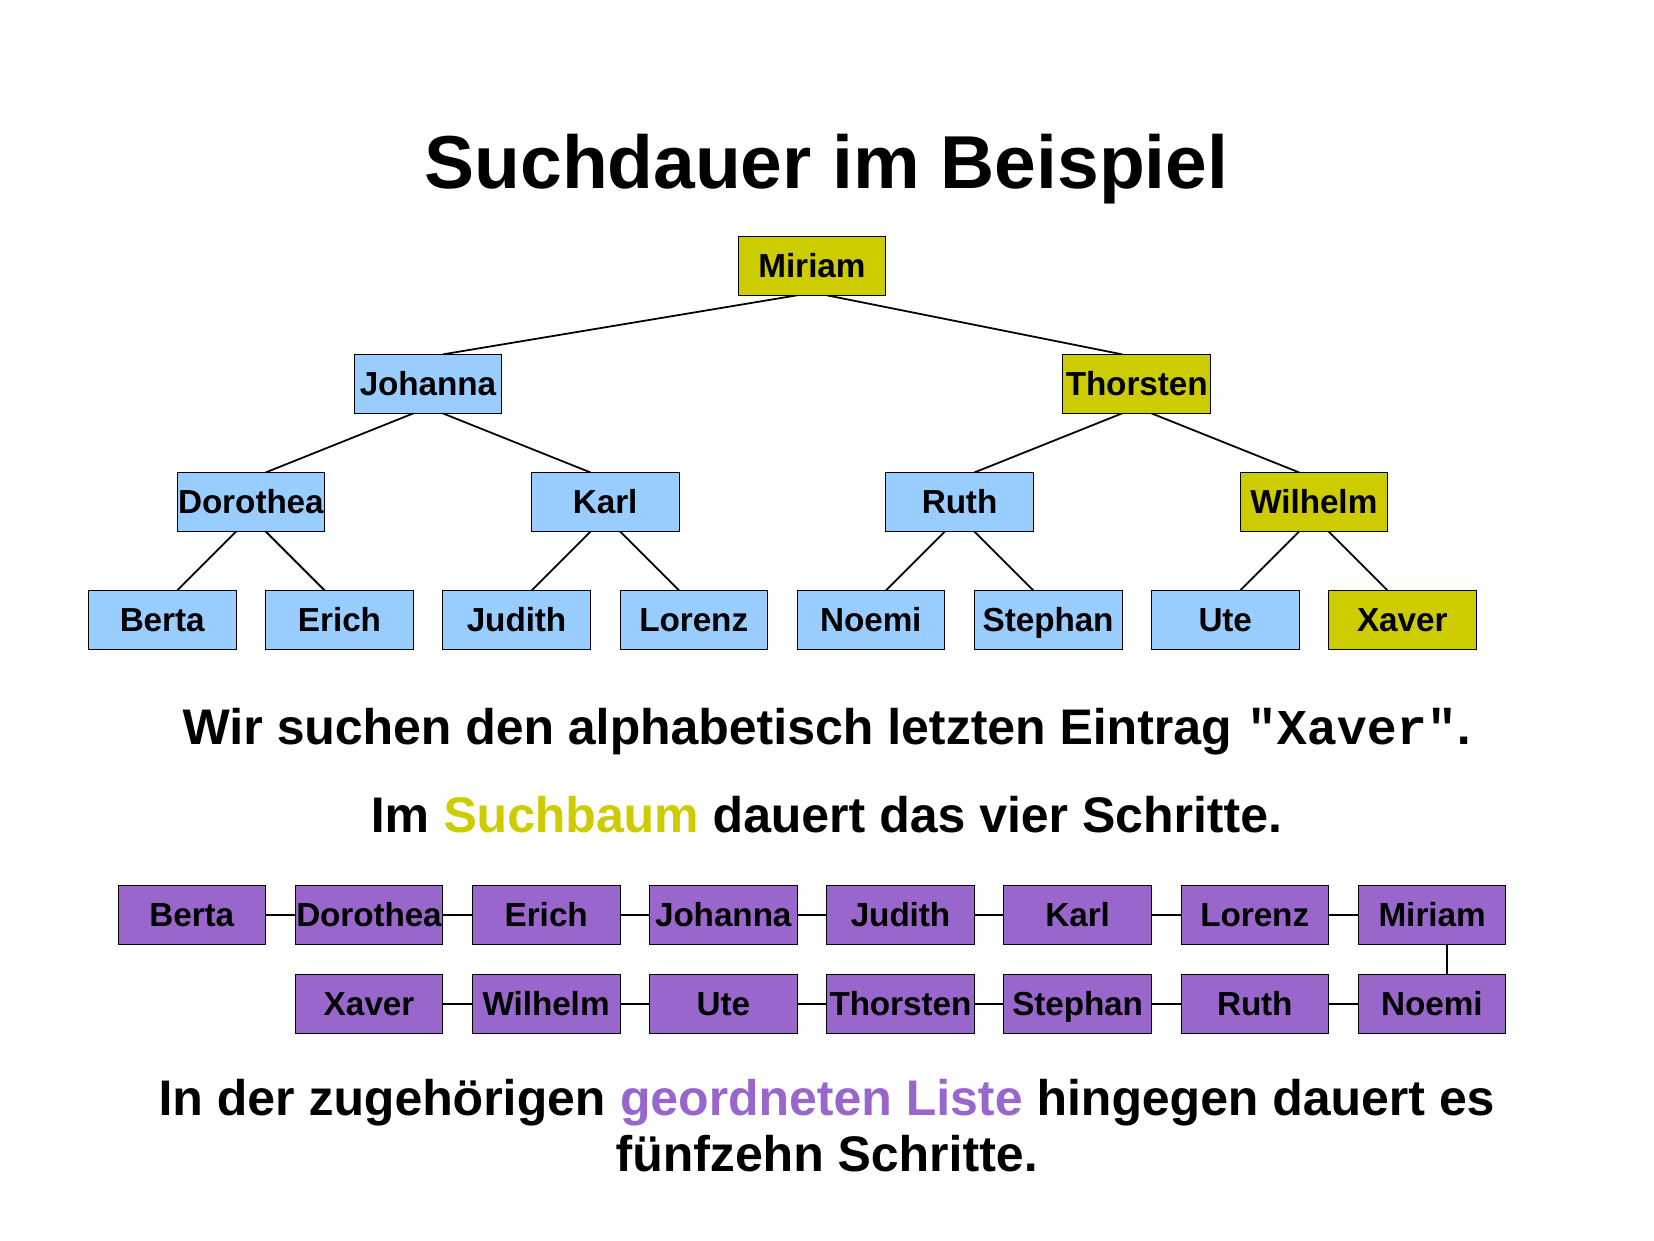

# Suchdauer im Beispiel
Miriam
Miriam
Johanna
Thorsten
Thorsten
Dorothea
Karl
Ruth
Wilhelm
Wilhelm
Berta
Erich
Judith
Lorenz
Noemi
Stephan
Ute
Xaver
Xaver
Wir suchen den alphabetisch letzten Eintrag "Xaver".
Im Suchbaum dauert das vier Schritte.
Berta
Berta
Dorothea
Dorothea
Erich
Erich
Johanna
Johanna
Judith
Judith
Karl
Karl
Lorenz
Lorenz
Miriam
Miriam
Xaver
Xaver
Wilhelm
Wilhelm
Ute
Ute
Thorsten
Thorsten
Stephan
Stephan
Ruth
Ruth
Noemi
Noemi
In der zugehörigen geordneten Liste hingegen dauert es fünfzehn Schritte.